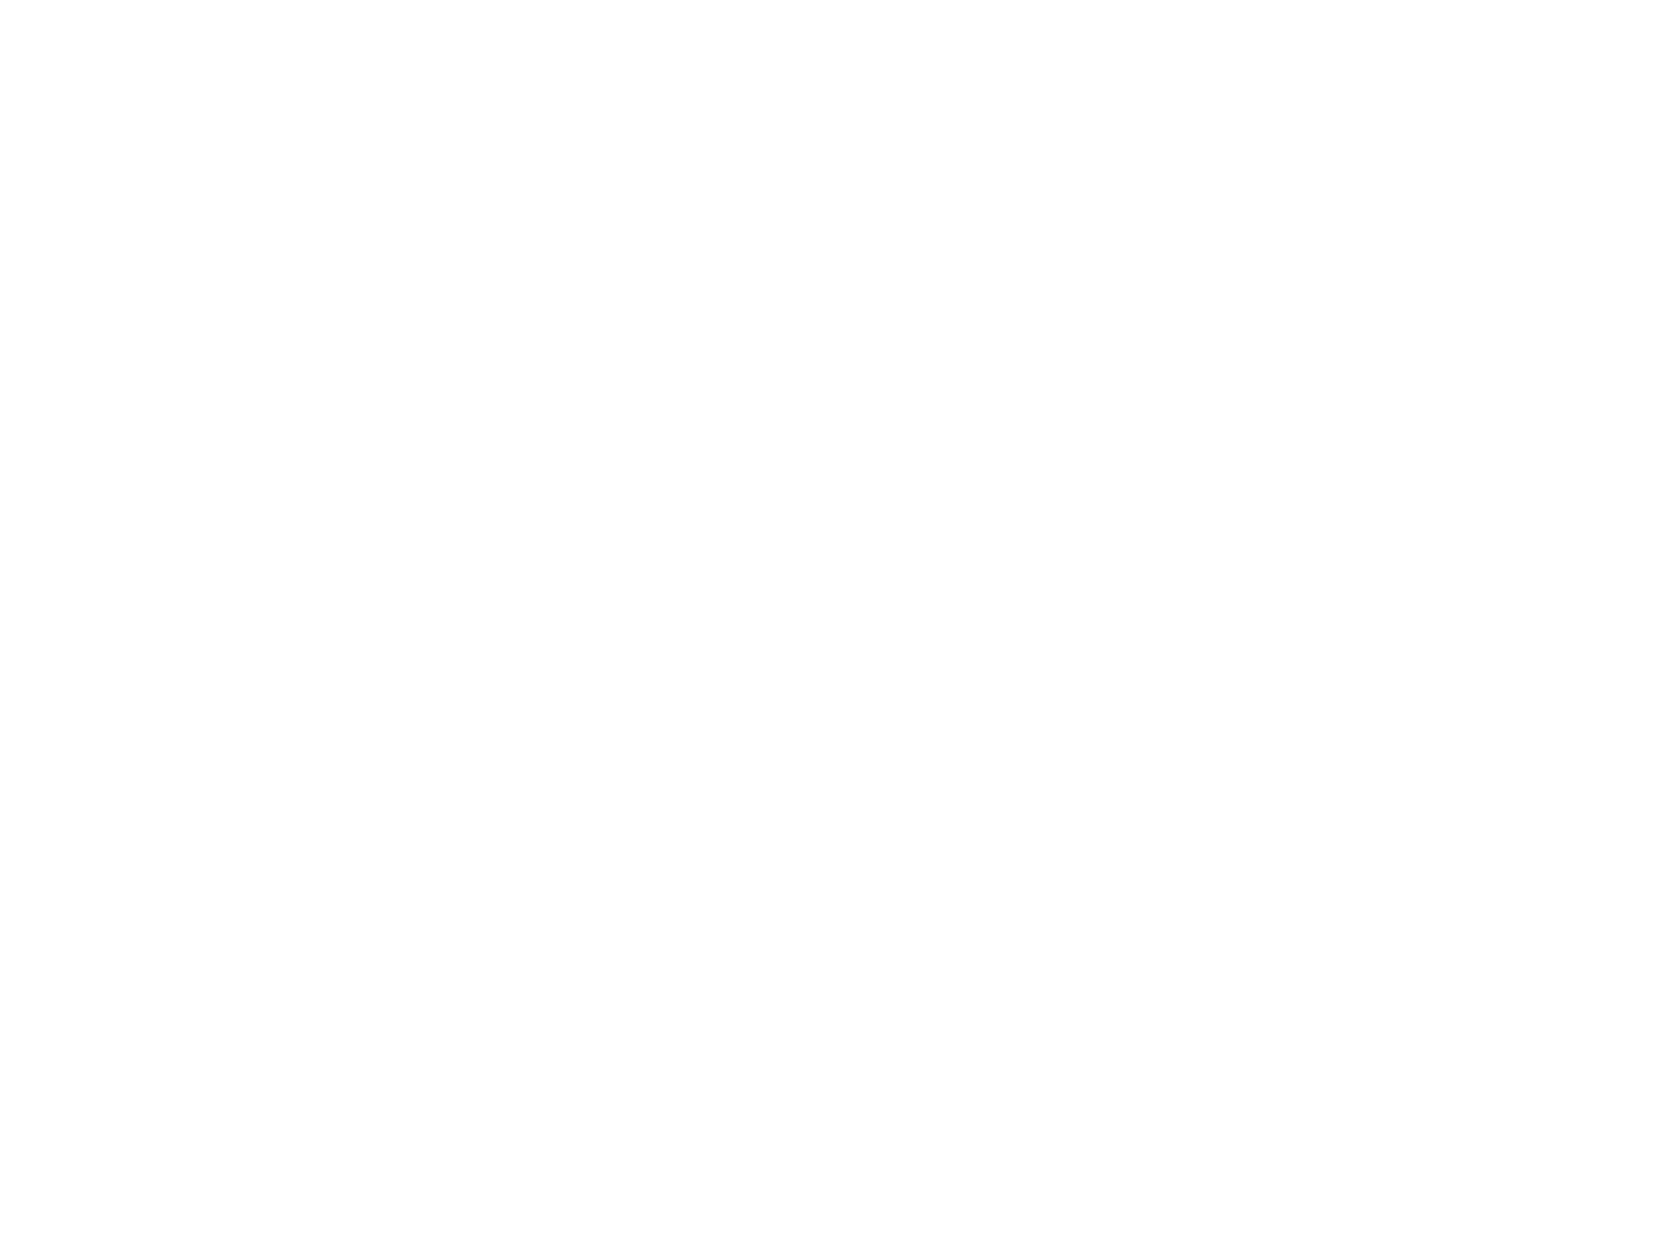

Fedora Remix
Το Fedora με εφαρμογές που εσείς επιλέγετε!
 Γιατί και πού χρησιμοποιείται ;
 -- LiveCD, LiveUSB, Network install
 Τί προγράμματα μπορώ να βάλω ;
 -- ΟΛΑ !!!!
 Πως μπορώ να το ονομάσω ;
 -- π.χ. “Τάκης ΟS” :)
(Ονομάζουμε αφού διαβάσουμε τα guidelines για το σήμα κατατεθέν)